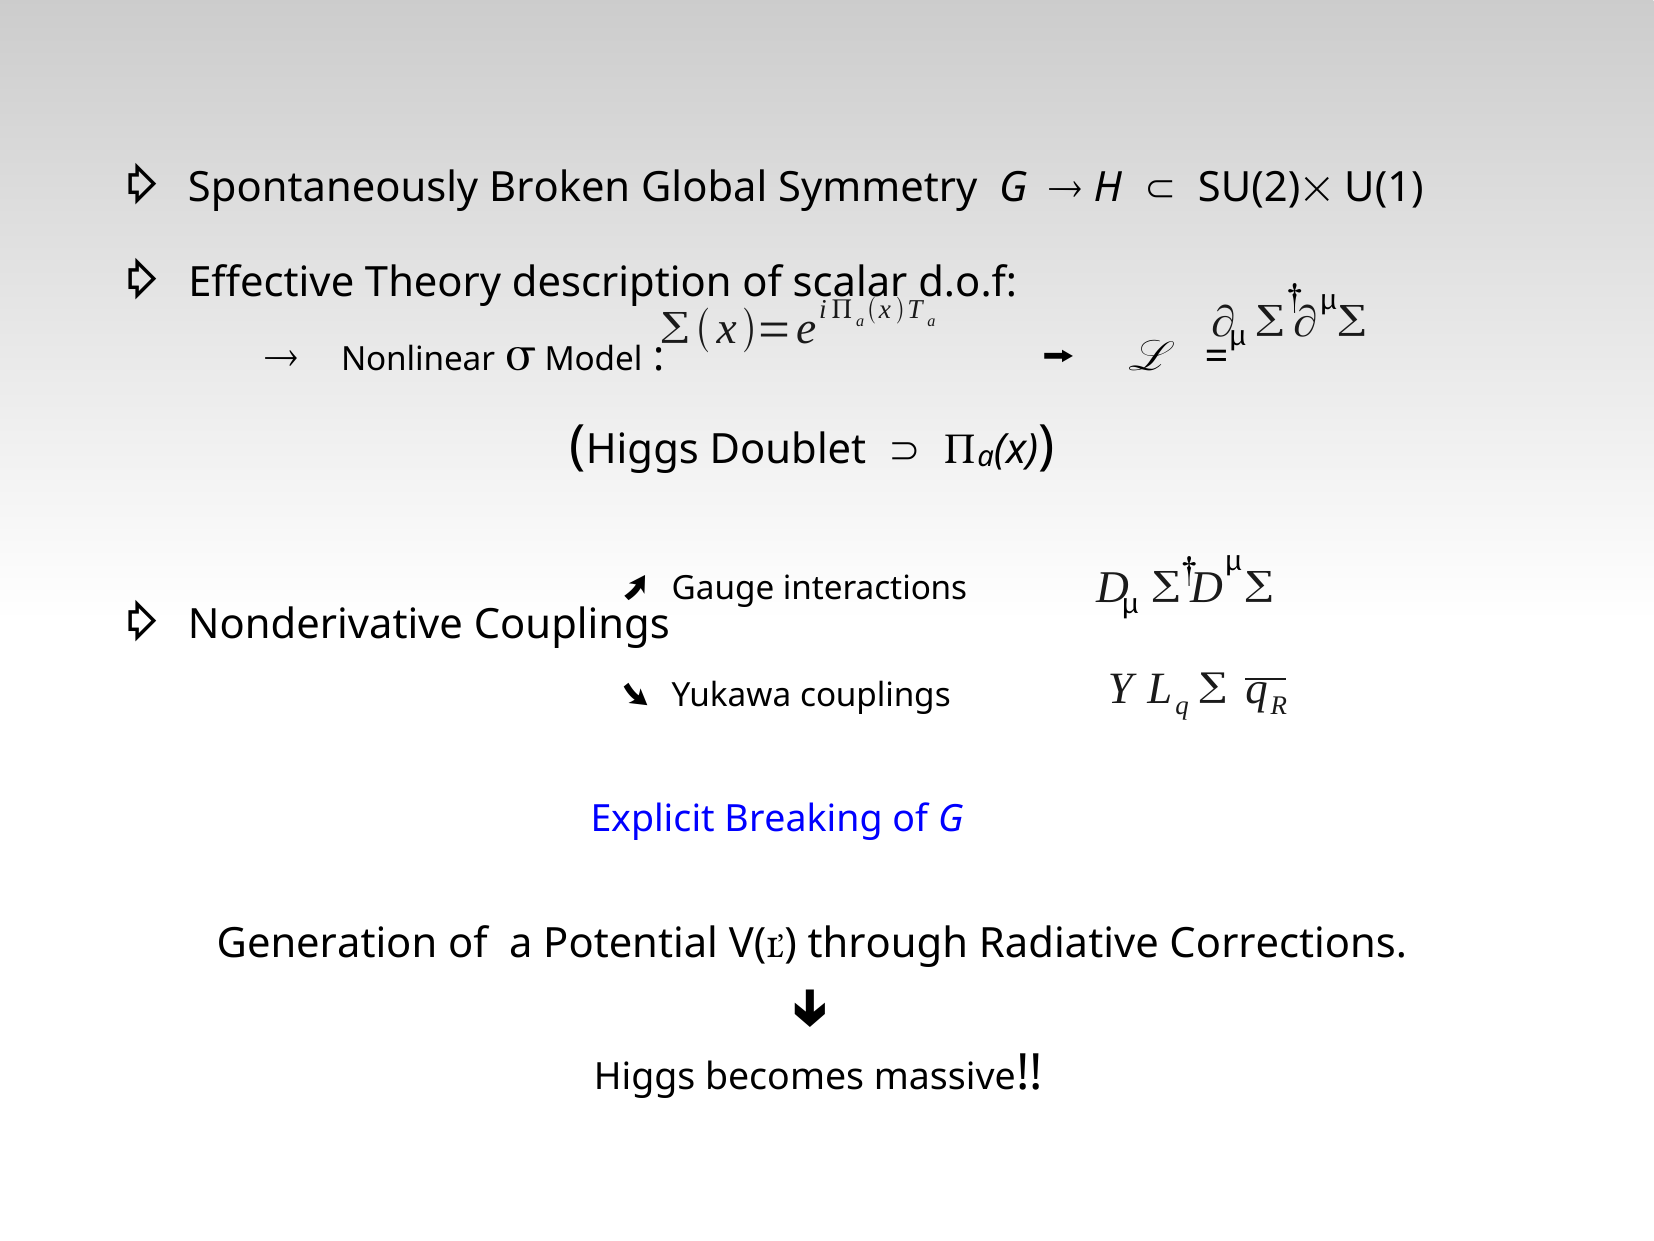

⇨ Spontaneously Broken Global Symmetry G  H  SU(2) U(1)
⇨ Effective Theory description of scalar d.o.f:
  Nonlinear  Model :  ℒ =
(Higgs Doublet ⊃ a(x))
⇨ Nonderivative Couplings
†



†

| ➚ Gauge interactions |
| --- |
| ➘ Yukawa couplings |
Explicit Breaking of G
Generation of a Potential V() through Radiative Corrections.

 Higgs becomes massive!!